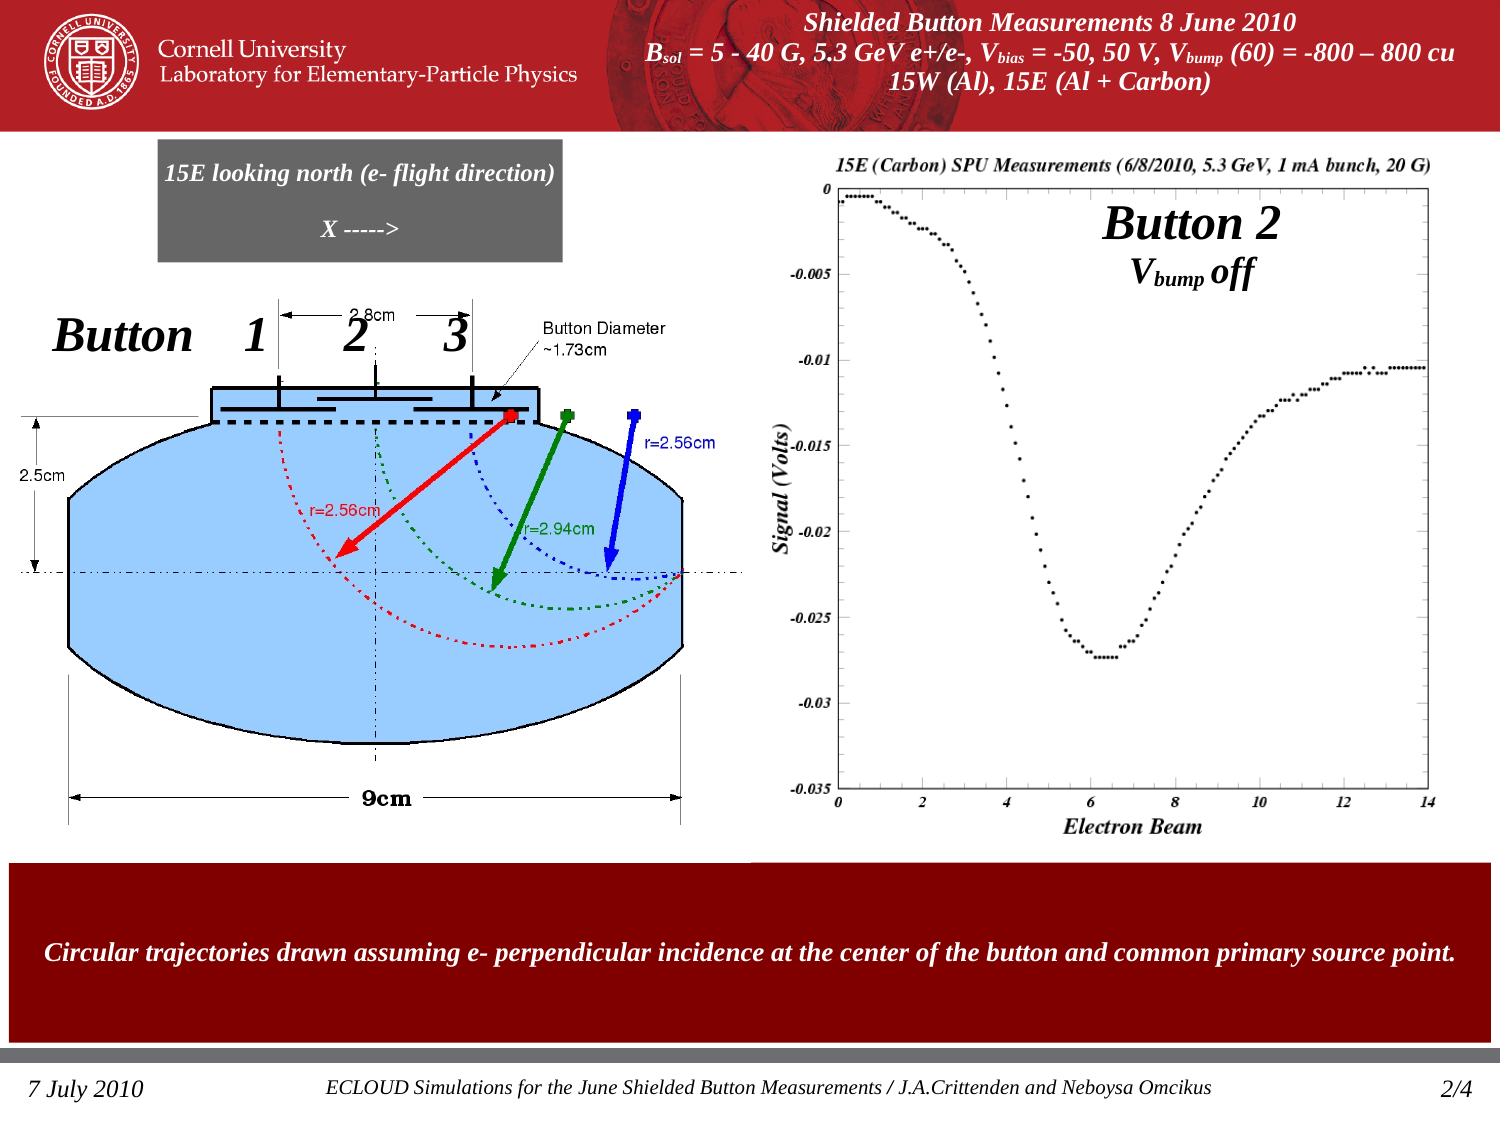

Shielded Button Measurements 8 June 2010
Bsol = 5 - 40 G, 5.3 GeV e+/e-, Vbias = -50, 50 V, Vbump (60) = -800 – 800 cu
15W (Al), 15E (Al + Carbon)
15E looking north (e- flight direction)
X ----->
Button 2
Vbump off
Button 1 2 3
Circular trajectories drawn assuming e- perpendicular incidence at the center of the button and common primary source point.